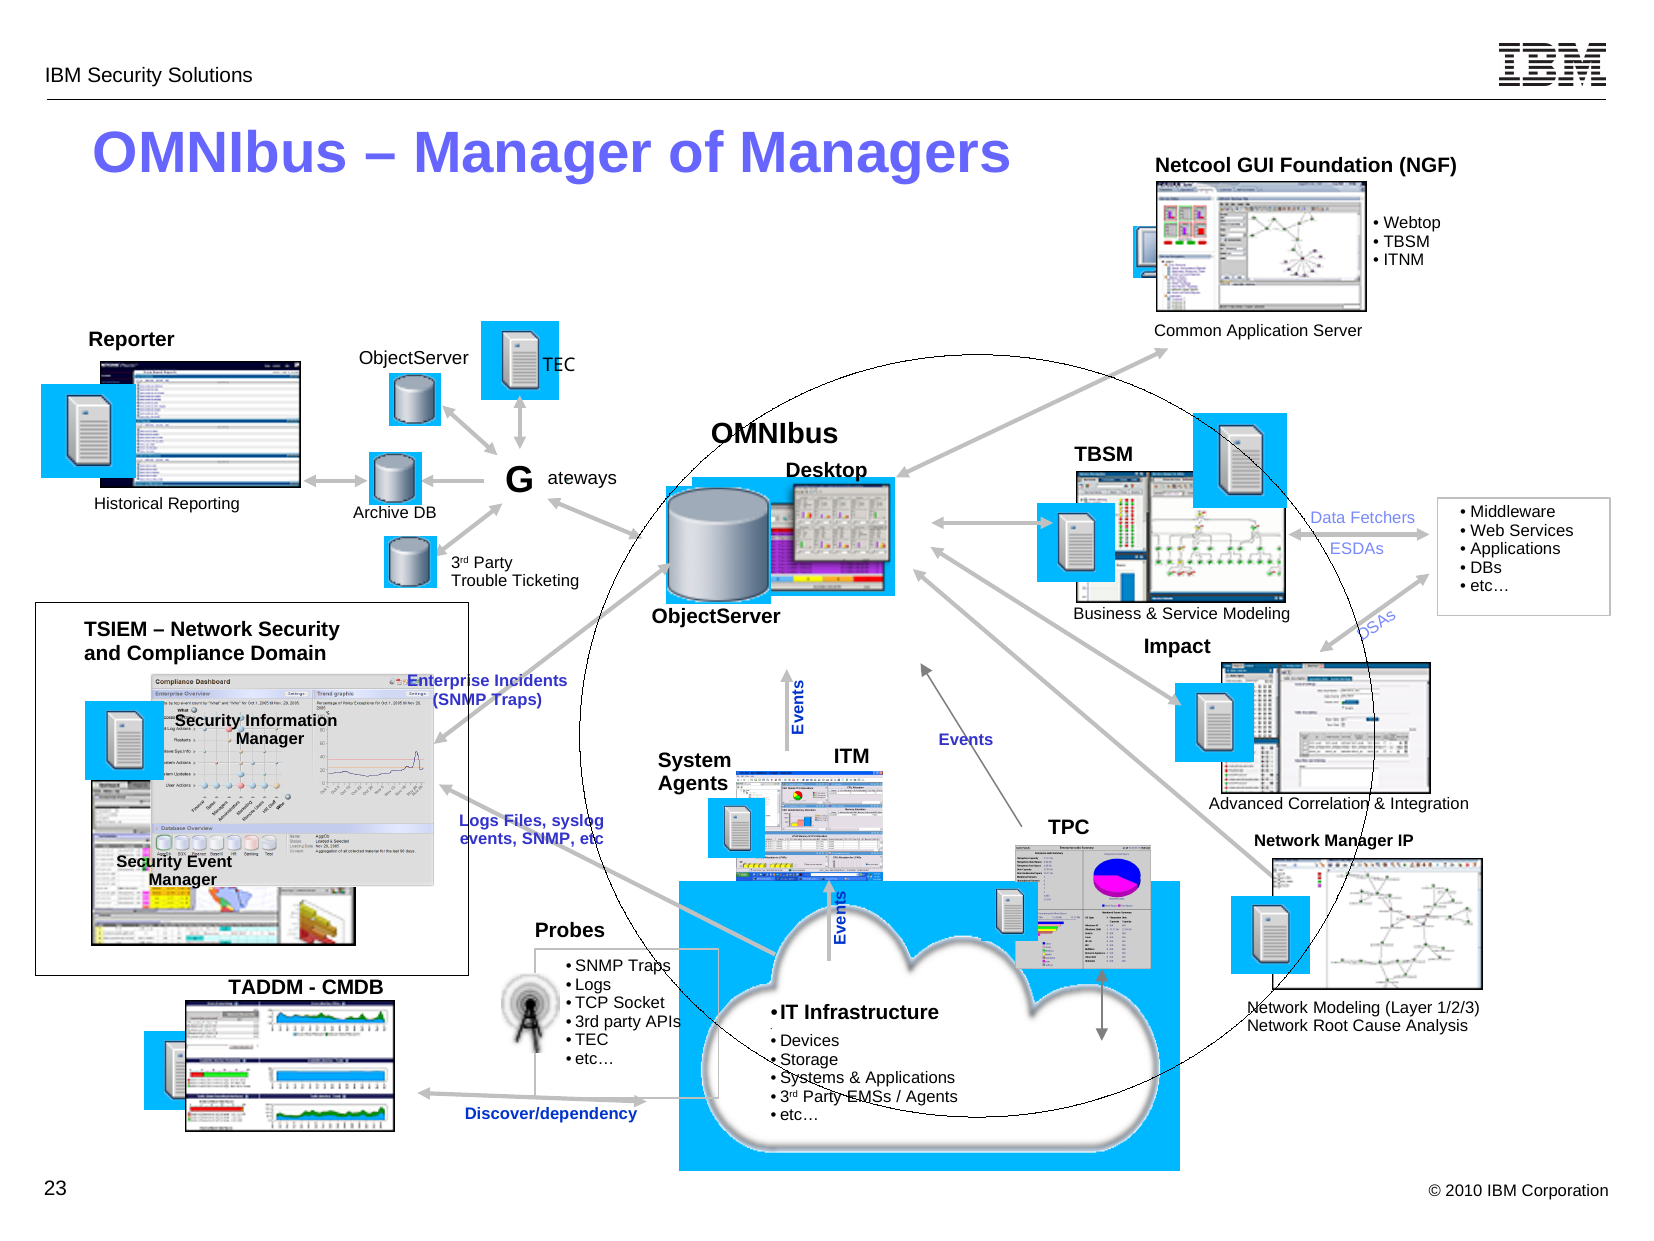

INTEGRATED
VISUALIZATION
Netcool GUI Foundation (NGF)
OMNIbus
Desktop
 Webtop
 TBSM
 ITNM
Common Application Server
Reporter
ObjectServer
TEC
TBSM
 Middleware
 Web Services
 Applications
 DBs
 etc…
Data Fetchers
ESDAs
Business & Service Modeling
DSAs
Impact
Advanced Correlation & Integration
Network Manager IP
G
ateways
Historical Reporting
Archive DB
3rd Party
Trouble Ticketing
TSIEM – Network Security and Compliance Domain
Enterprise Incidents
(SNMP Traps)
Security Information
Manager
Logs Files, syslog
events, SNMP, etc
Security Event
Manager
ObjectServer
Events
ITM
System
Agents
Events
Events
TPC
Probes
SNMP Traps
Logs
TCP Socket
3rd party APIs
TEC
etc…
TADDM - CMDB
Discover/dependency
Network Modeling (Layer 1/2/3)
Network Root Cause Analysis
IT Infrastructure
Devices
Storage
Systems & Applications
3rd Party EMSs / Agents
etc…
COLLECTION
OMNIbus – Manager of Managers